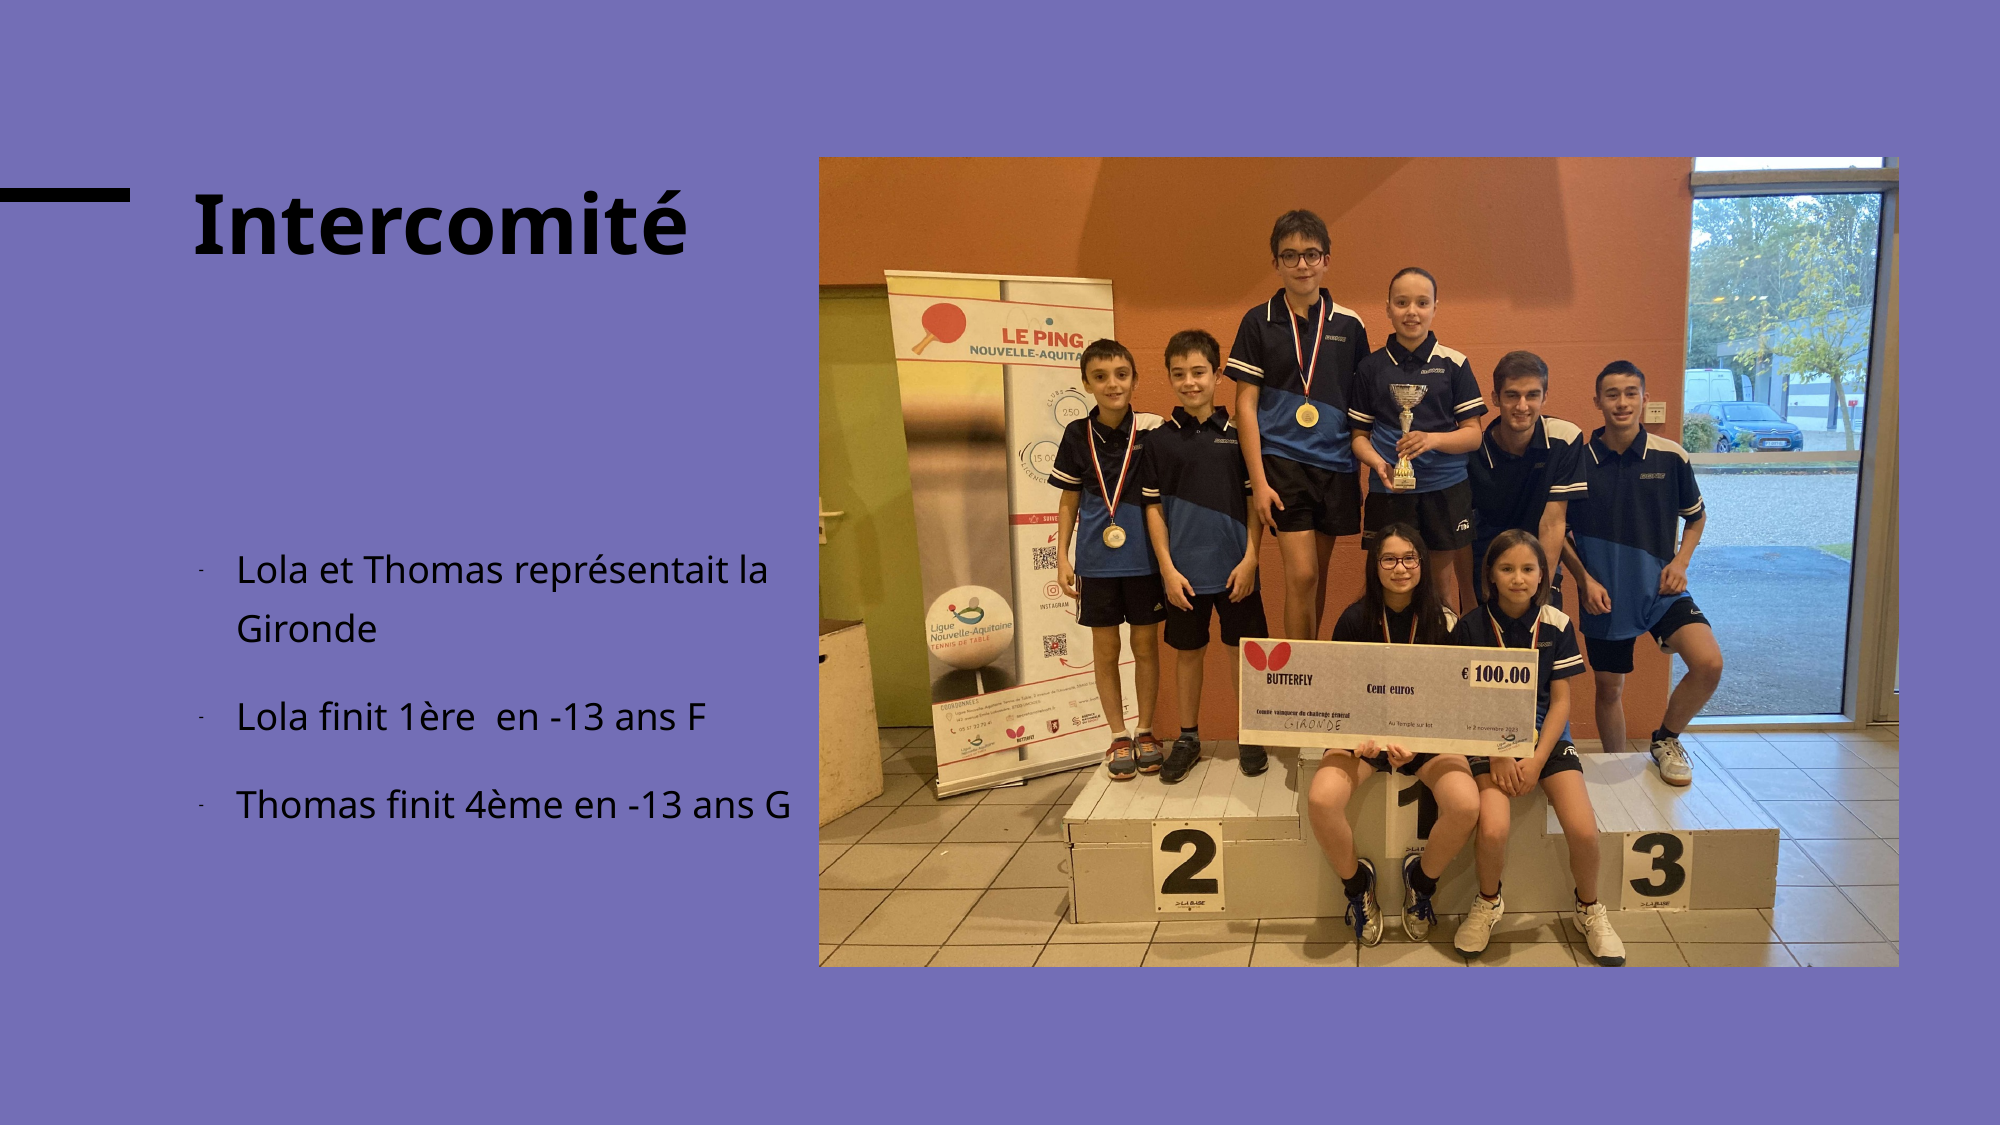

# Intercomité
Lola et Thomas représentait la Gironde
Lola finit 1ère en -13 ans F
Thomas finit 4ème en -13 ans G